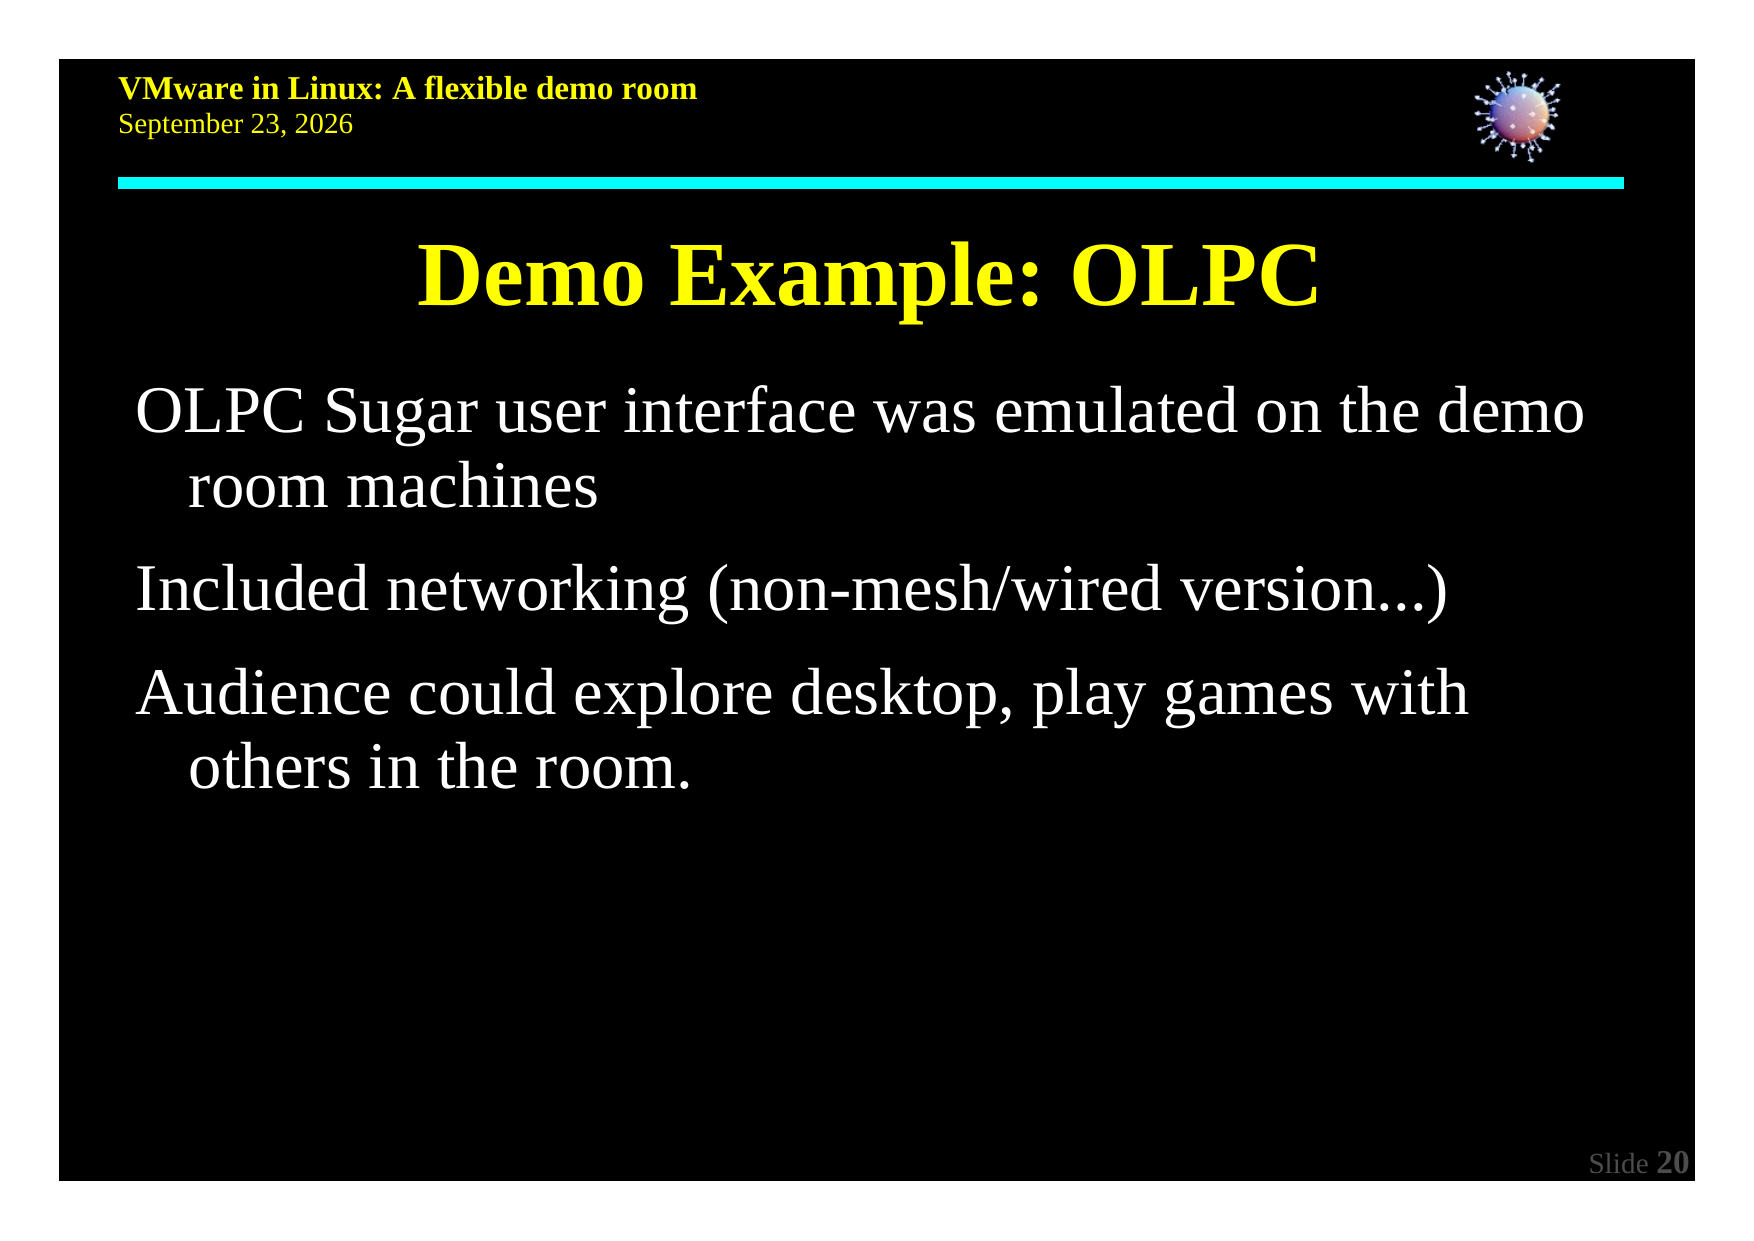

# Demo Example: OLPC
OLPC Sugar user interface was emulated on the demo room machines
Included networking (non-mesh/wired version...)
Audience could explore desktop, play games with others in the room.